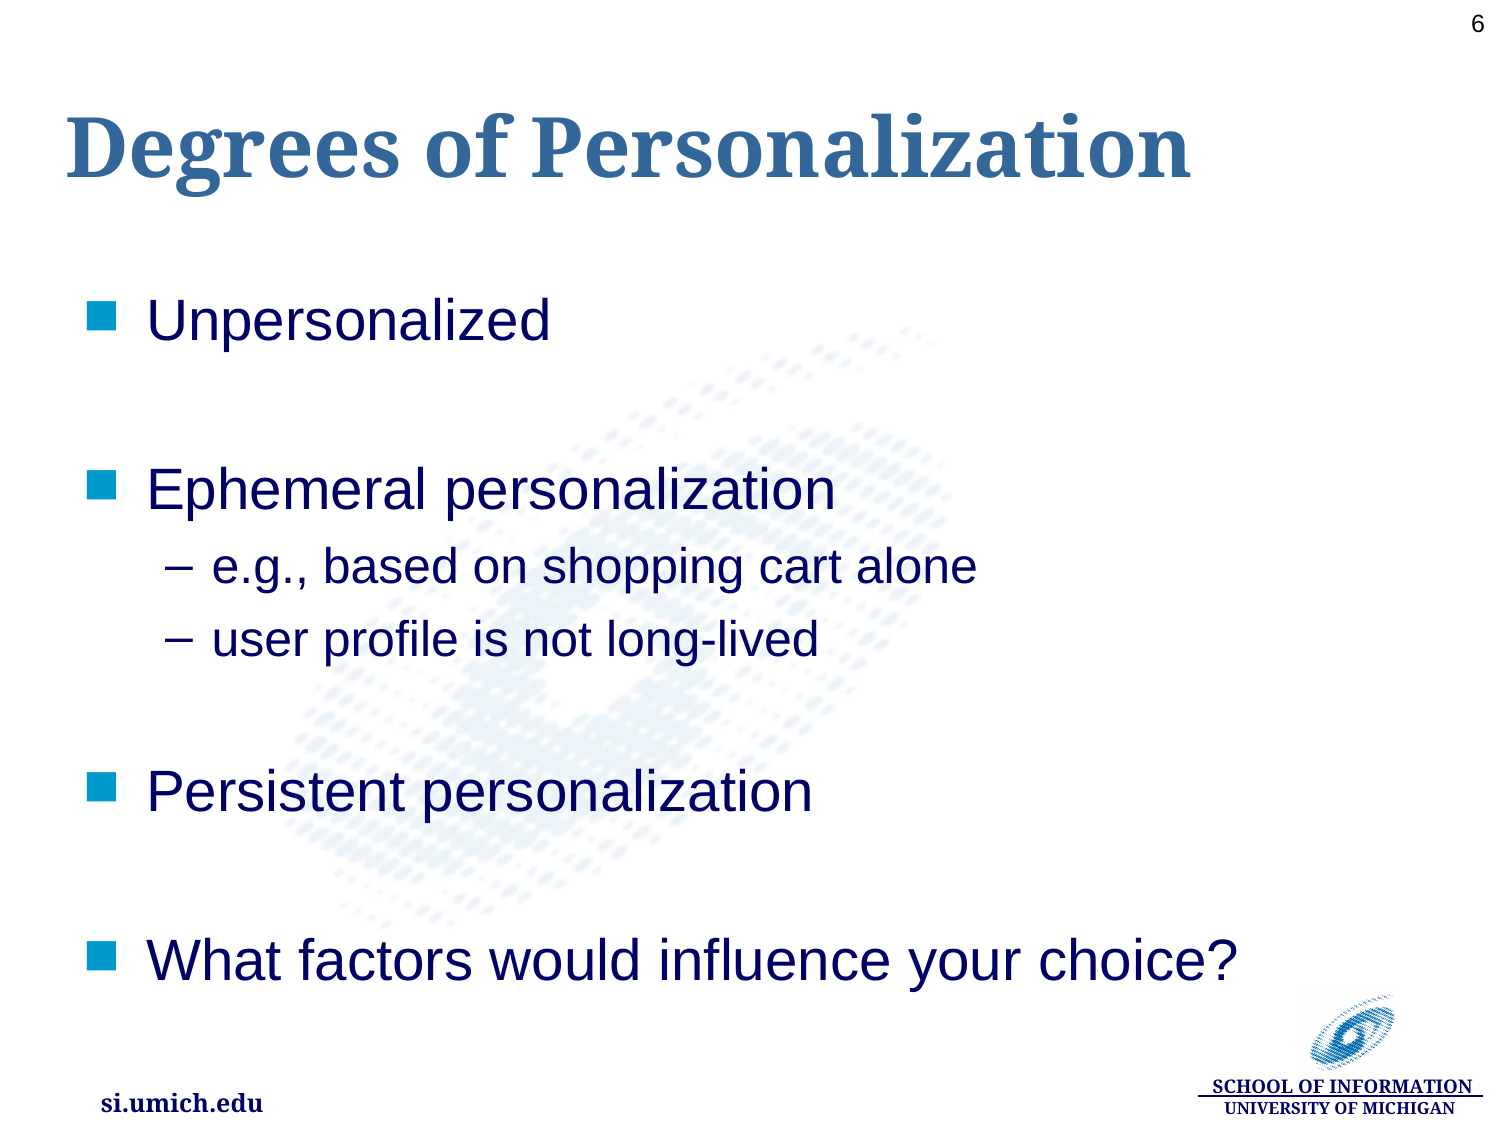

# Degrees of Personalization
Unpersonalized
Ephemeral personalization
e.g., based on shopping cart alone
user profile is not long-lived
Persistent personalization
What factors would influence your choice?